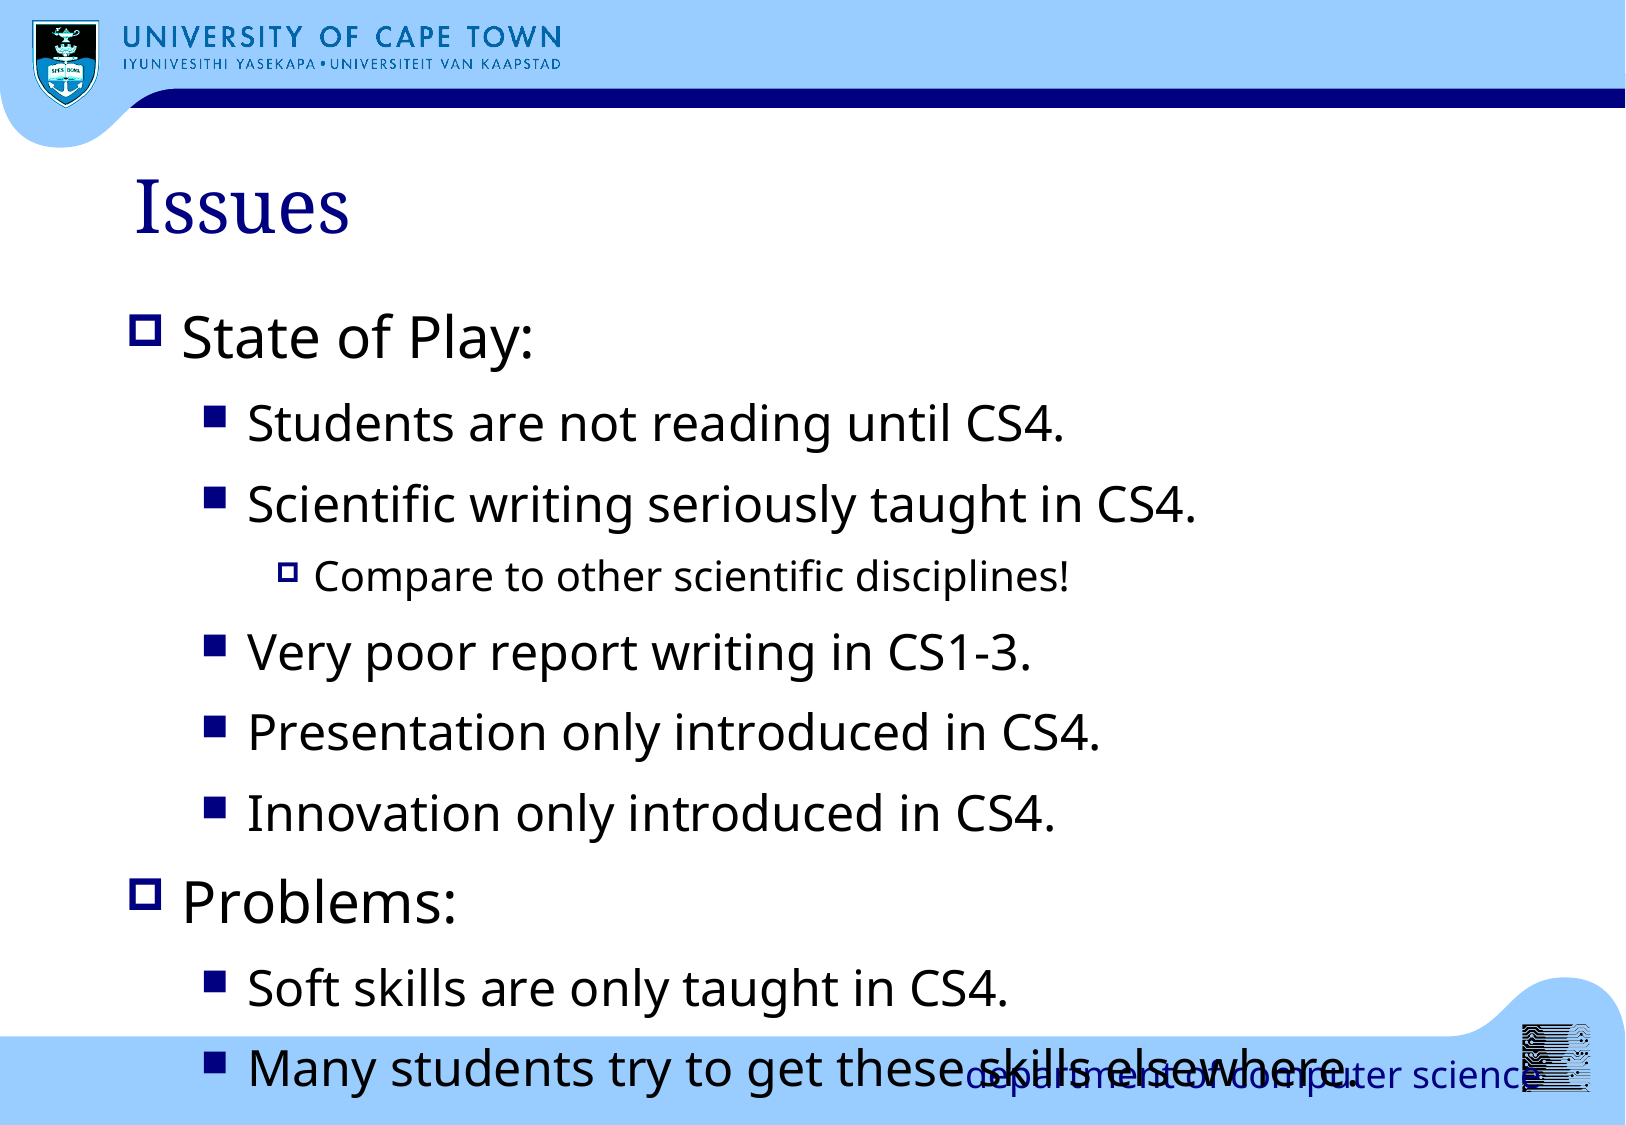

# Issues
State of Play:
Students are not reading until CS4.
Scientific writing seriously taught in CS4.
Compare to other scientific disciplines!
Very poor report writing in CS1-3.
Presentation only introduced in CS4.
Innovation only introduced in CS4.
Problems:
Soft skills are only taught in CS4.
Many students try to get these skills elsewhere.